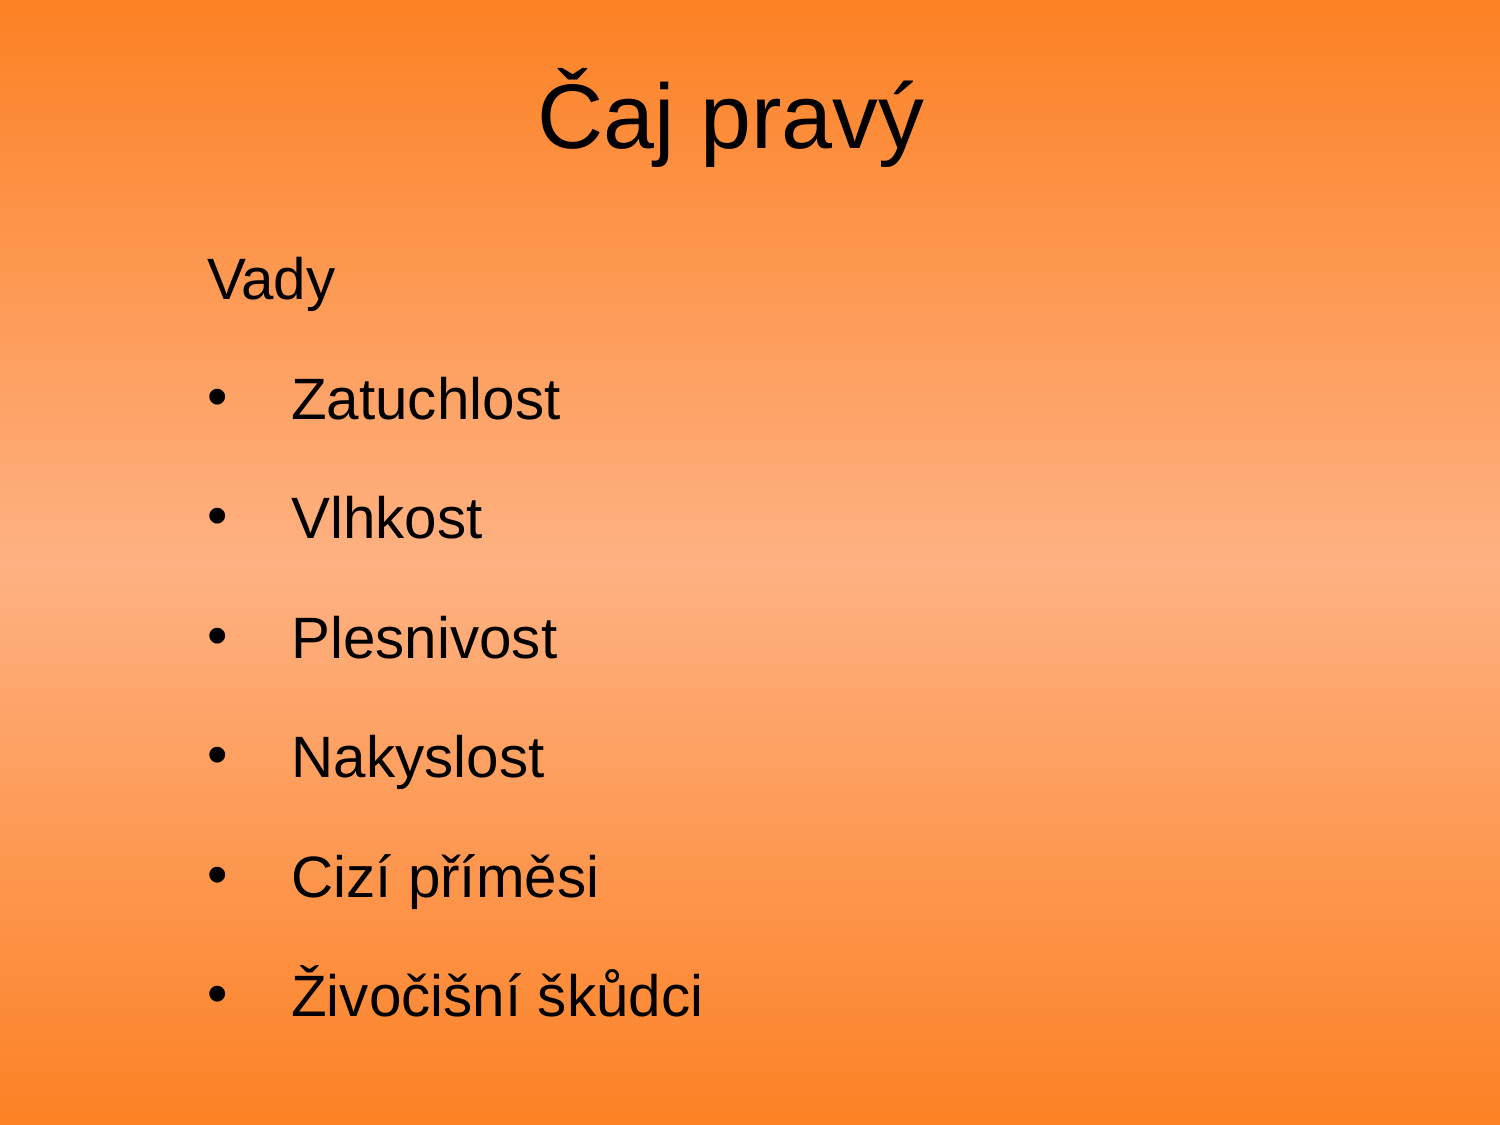

# Čaj pravý
Vady
Zatuchlost
Vlhkost
Plesnivost
Nakyslost
Cizí příměsi
Živočišní škůdci